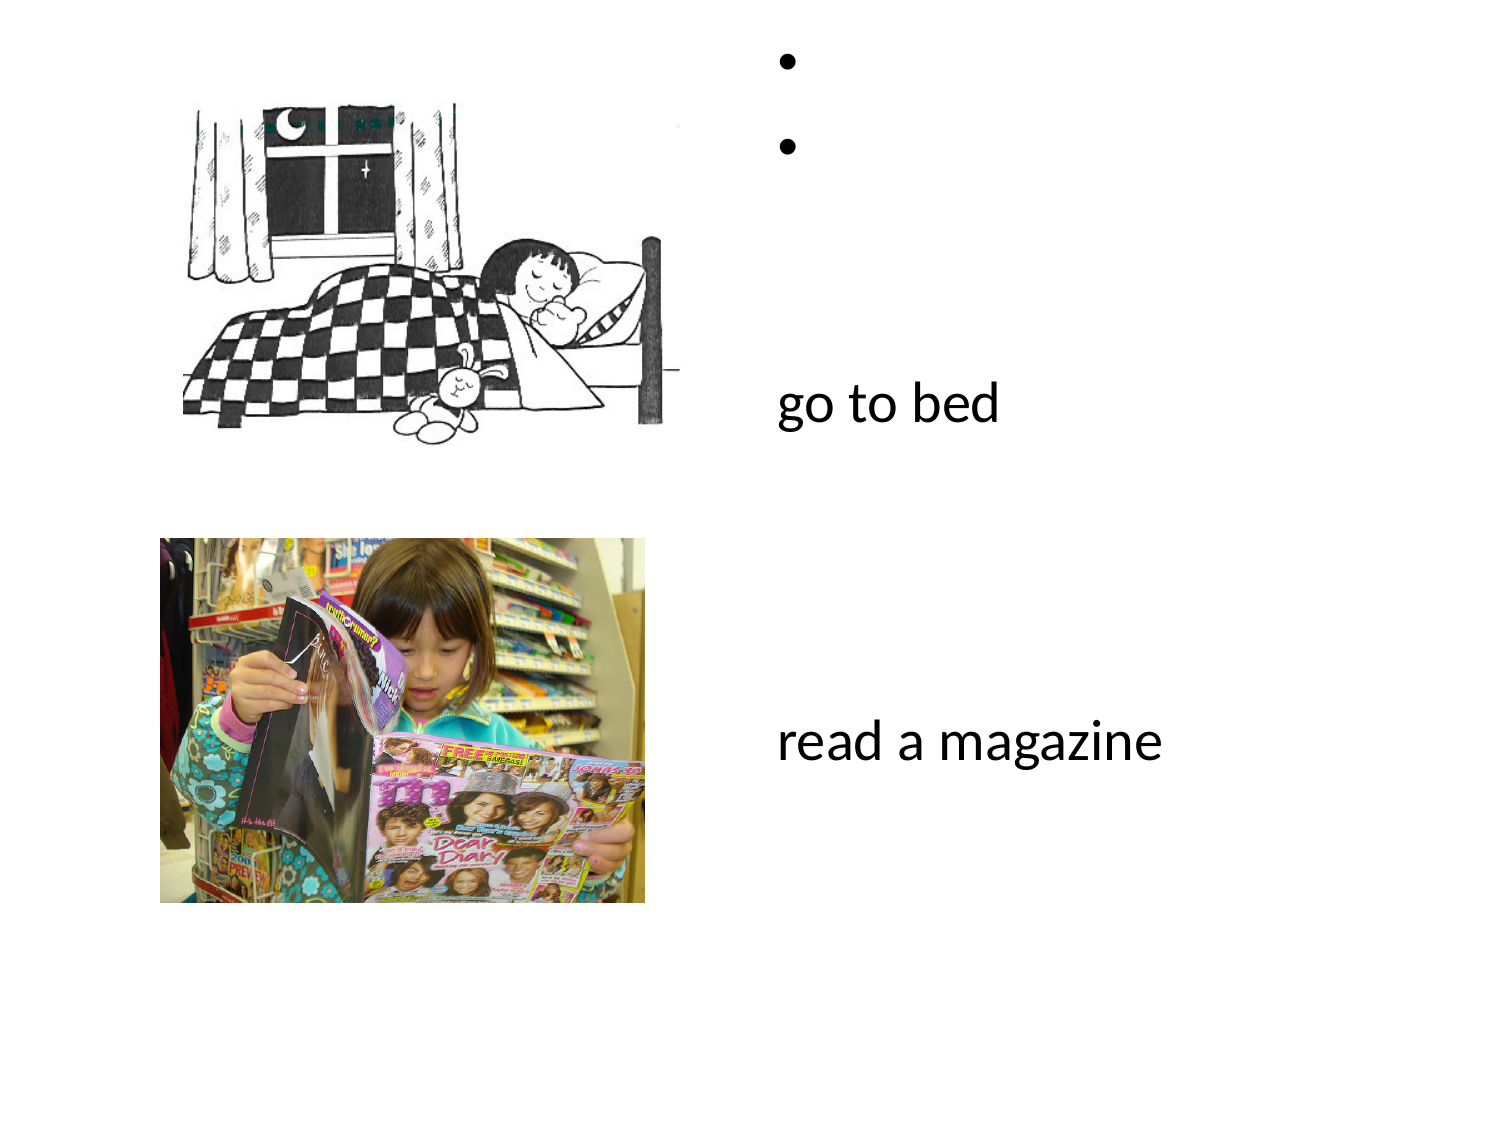

go to bed
read a magazine
#